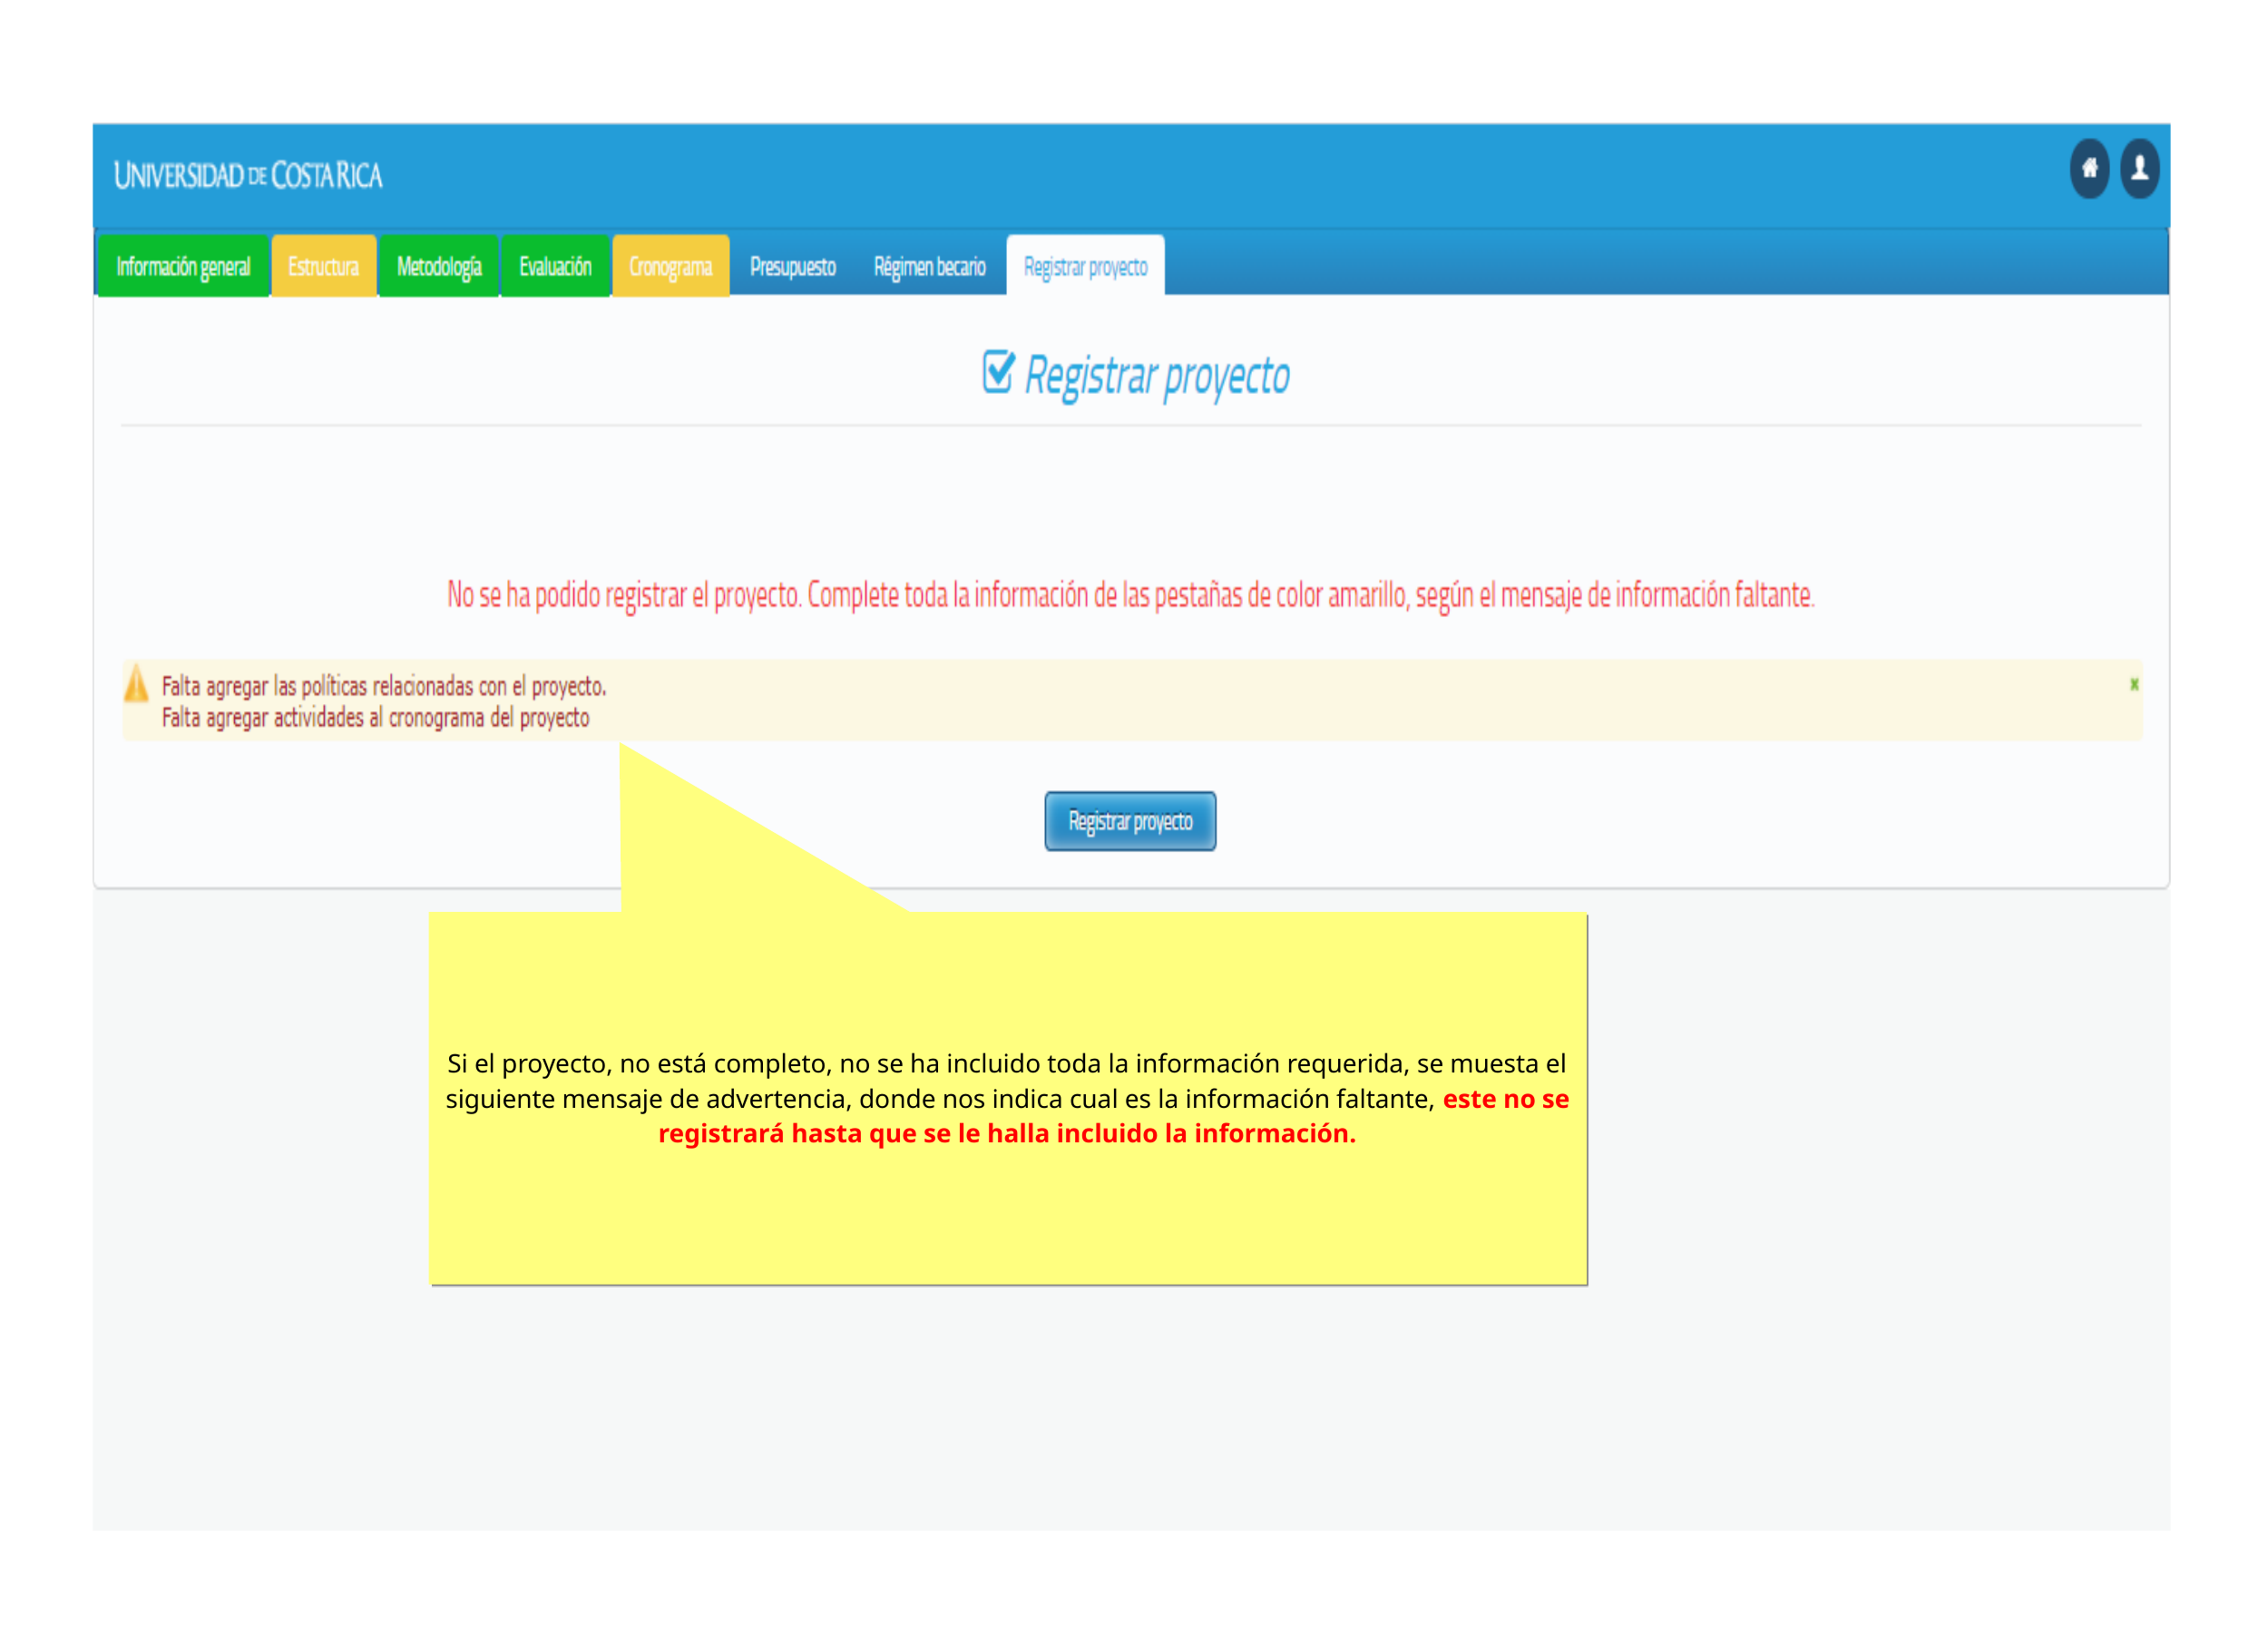

Si el proyecto, no está completo, no se ha incluido toda la información requerida, se muesta el siguiente mensaje de advertencia, donde nos indica cual es la información faltante, este no se registrará hasta que se le halla incluido la información.